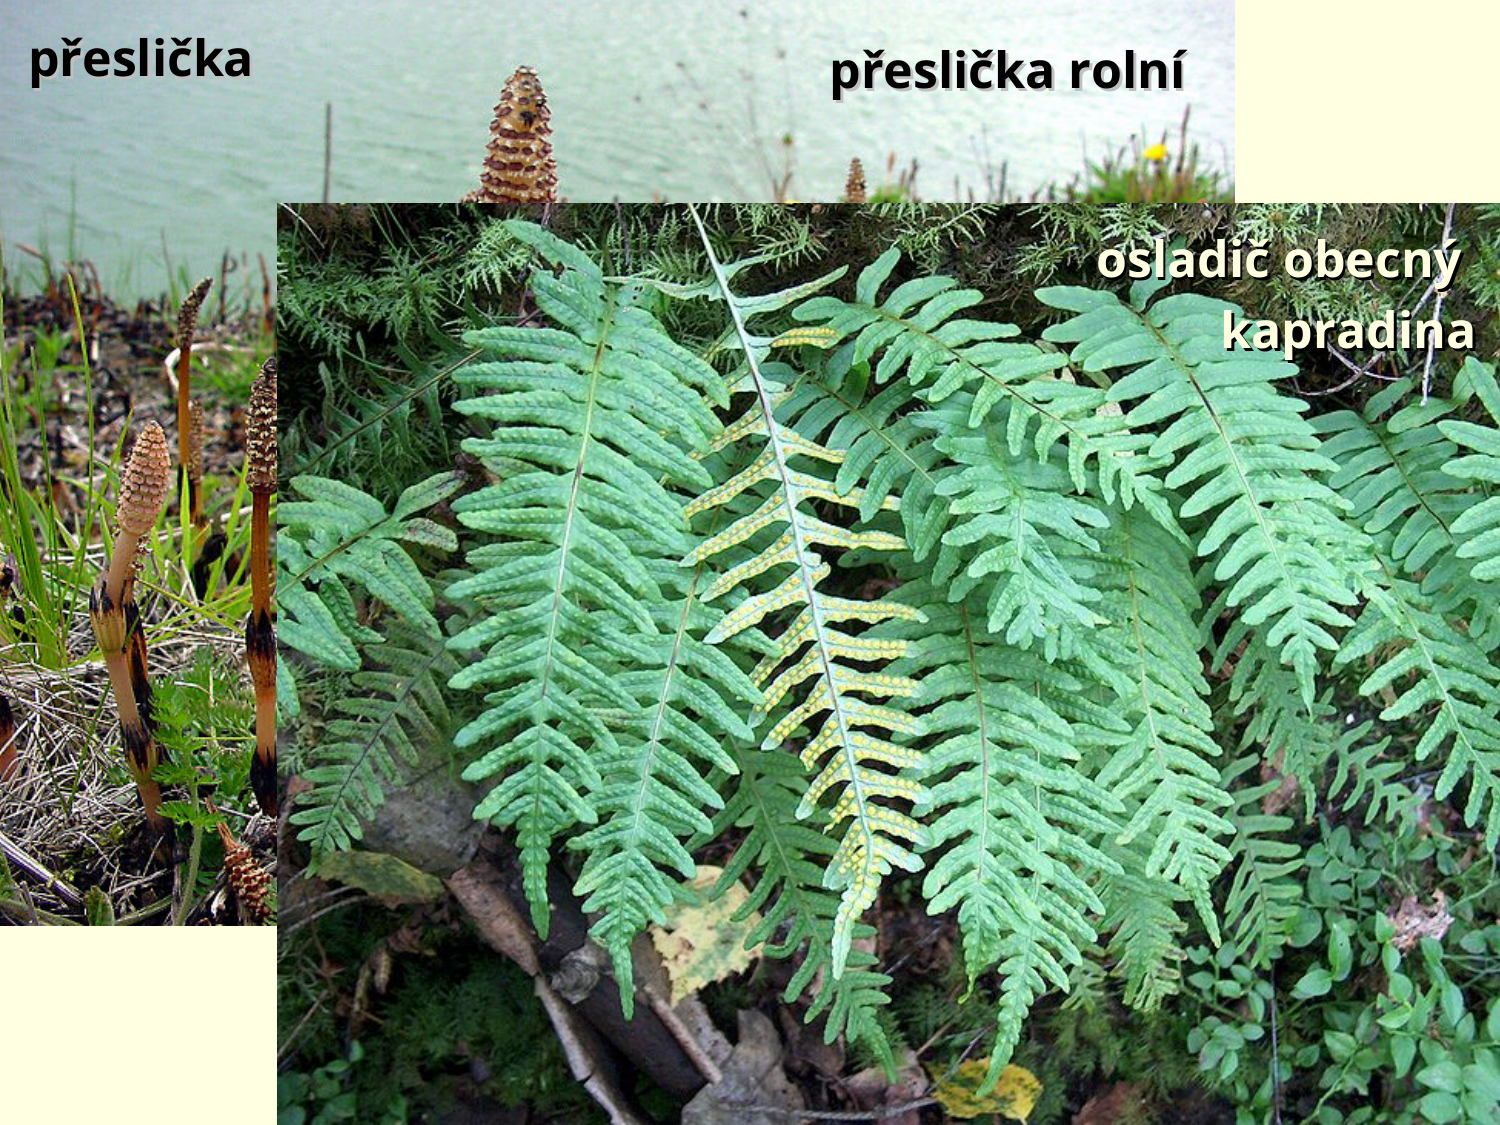

přeslička
přeslička rolní
#
osladič obecný
kapradina